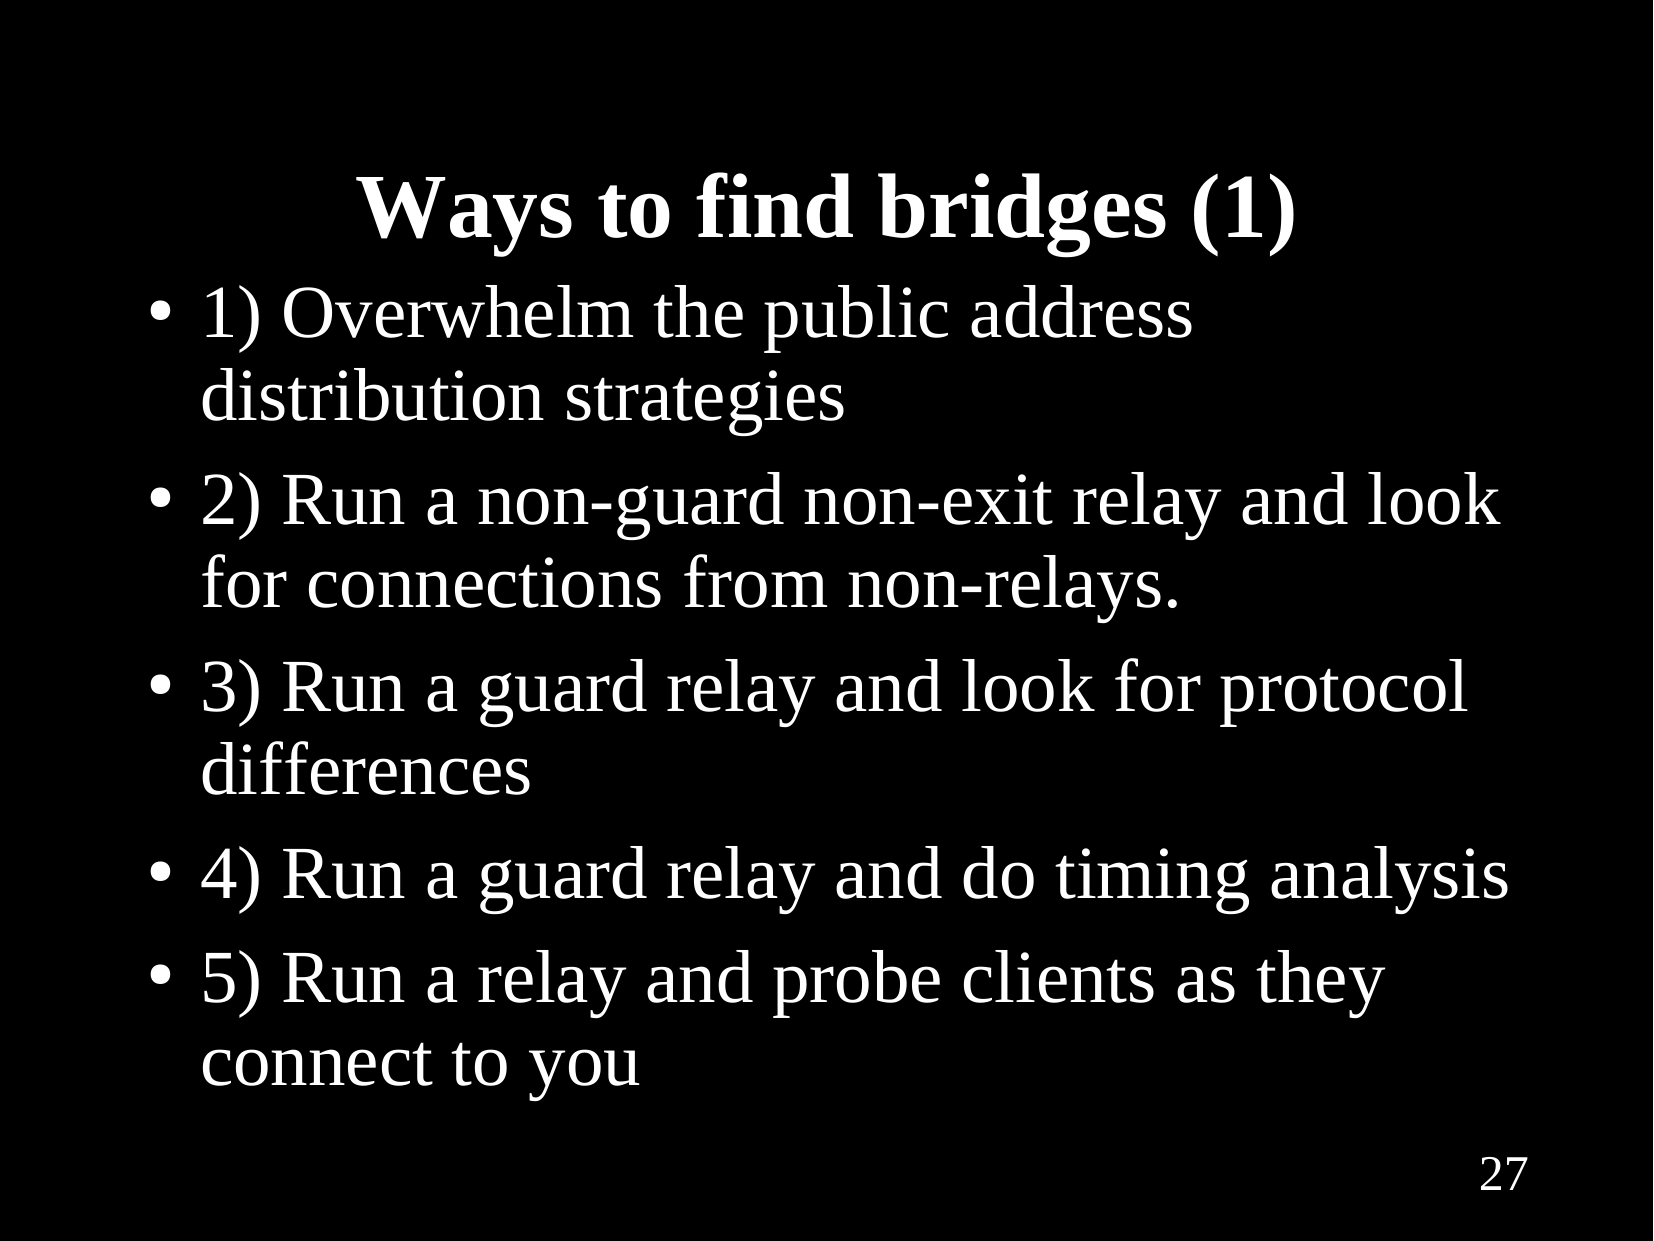

# Ways to find bridges (1)
1) Overwhelm the public address distribution strategies
2) Run a non-guard non-exit relay and look for connections from non-relays.
3) Run a guard relay and look for protocol differences
4) Run a guard relay and do timing analysis
5) Run a relay and probe clients as they connect to you